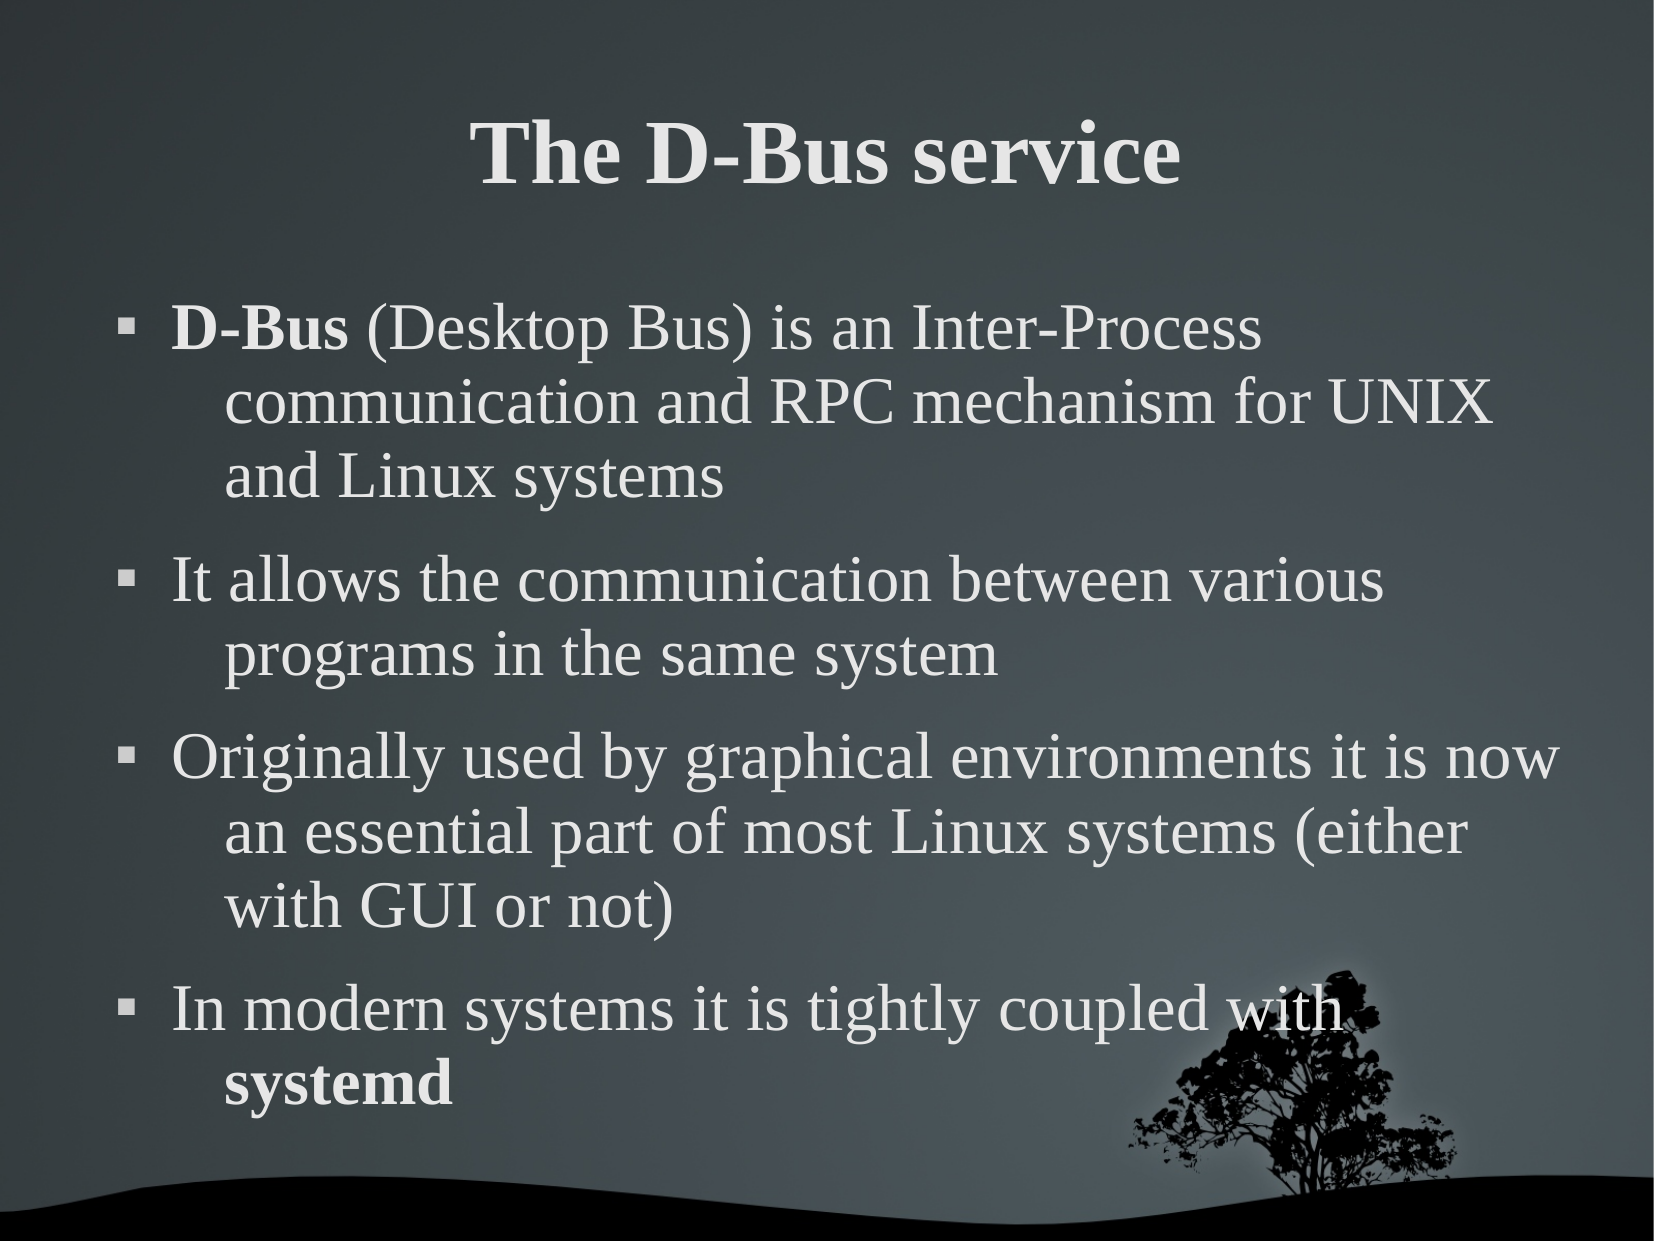

# The D-Bus service
D-Bus (Desktop Bus) is an Inter-Process communication and RPC mechanism for UNIX and Linux systems
It allows the communication between various programs in the same system
Originally used by graphical environments it is now an essential part of most Linux systems (either with GUI or not)
In modern systems it is tightly coupled with systemd